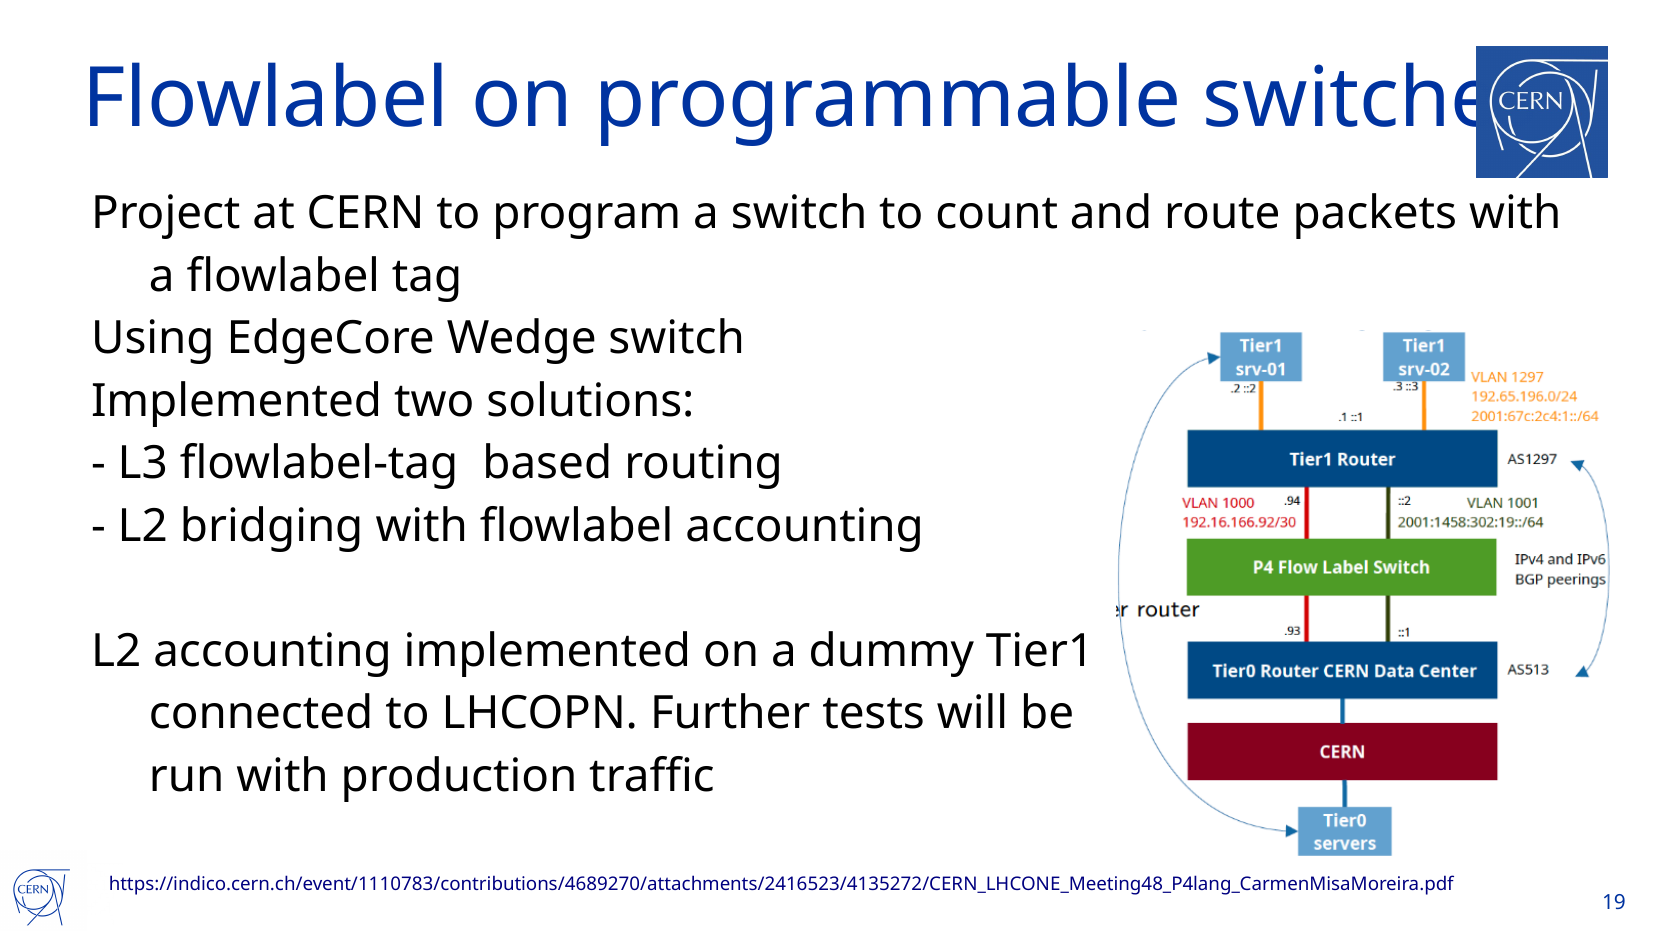

# Flowlabel on programmable switches
Project at CERN to program a switch to count and route packets with a flowlabel tag
Using EdgeCore Wedge switch
Implemented two solutions:
- L3 flowlabel-tag based routing
- L2 bridging with flowlabel accounting
L2 accounting implemented on a dummy Tier1
connected to LHCOPN. Further tests will be
run with production traffic
https://indico.cern.ch/event/1110783/contributions/4689270/attachments/2416523/4135272/CERN_LHCONE_Meeting48_P4lang_CarmenMisaMoreira.pdf
19